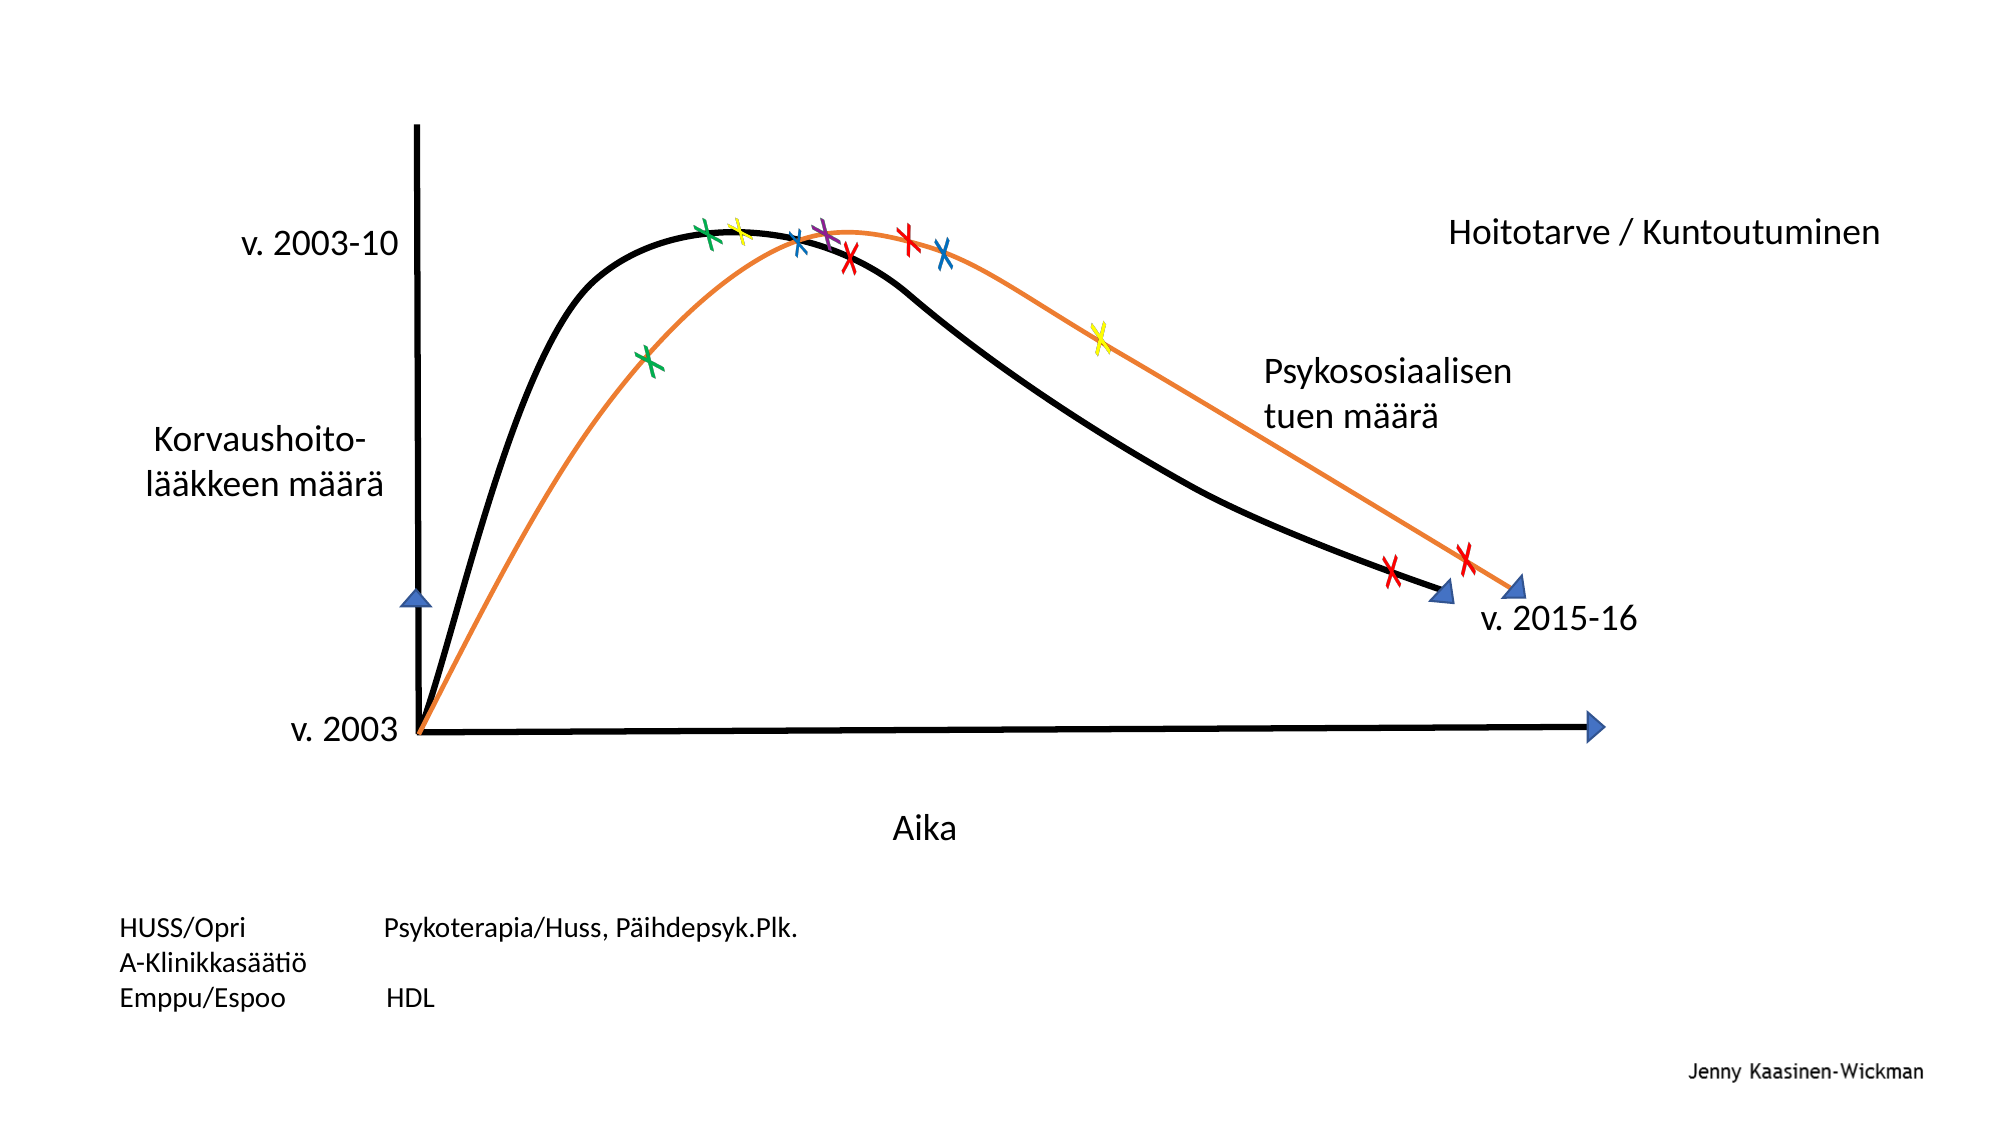

Hoitotarve / Kuntoutuminen
v. 2003-10
Psykososiaalisen
tuen määrä
 Korvaushoito- lääkkeen määrä
v. 2015-16
v. 2003
Aika
HUSS/Opri	 Psykoterapia/Huss, Päihdepsyk.Plk.
A-Klinikkasäätiö
Emppu/Espoo	 HDL